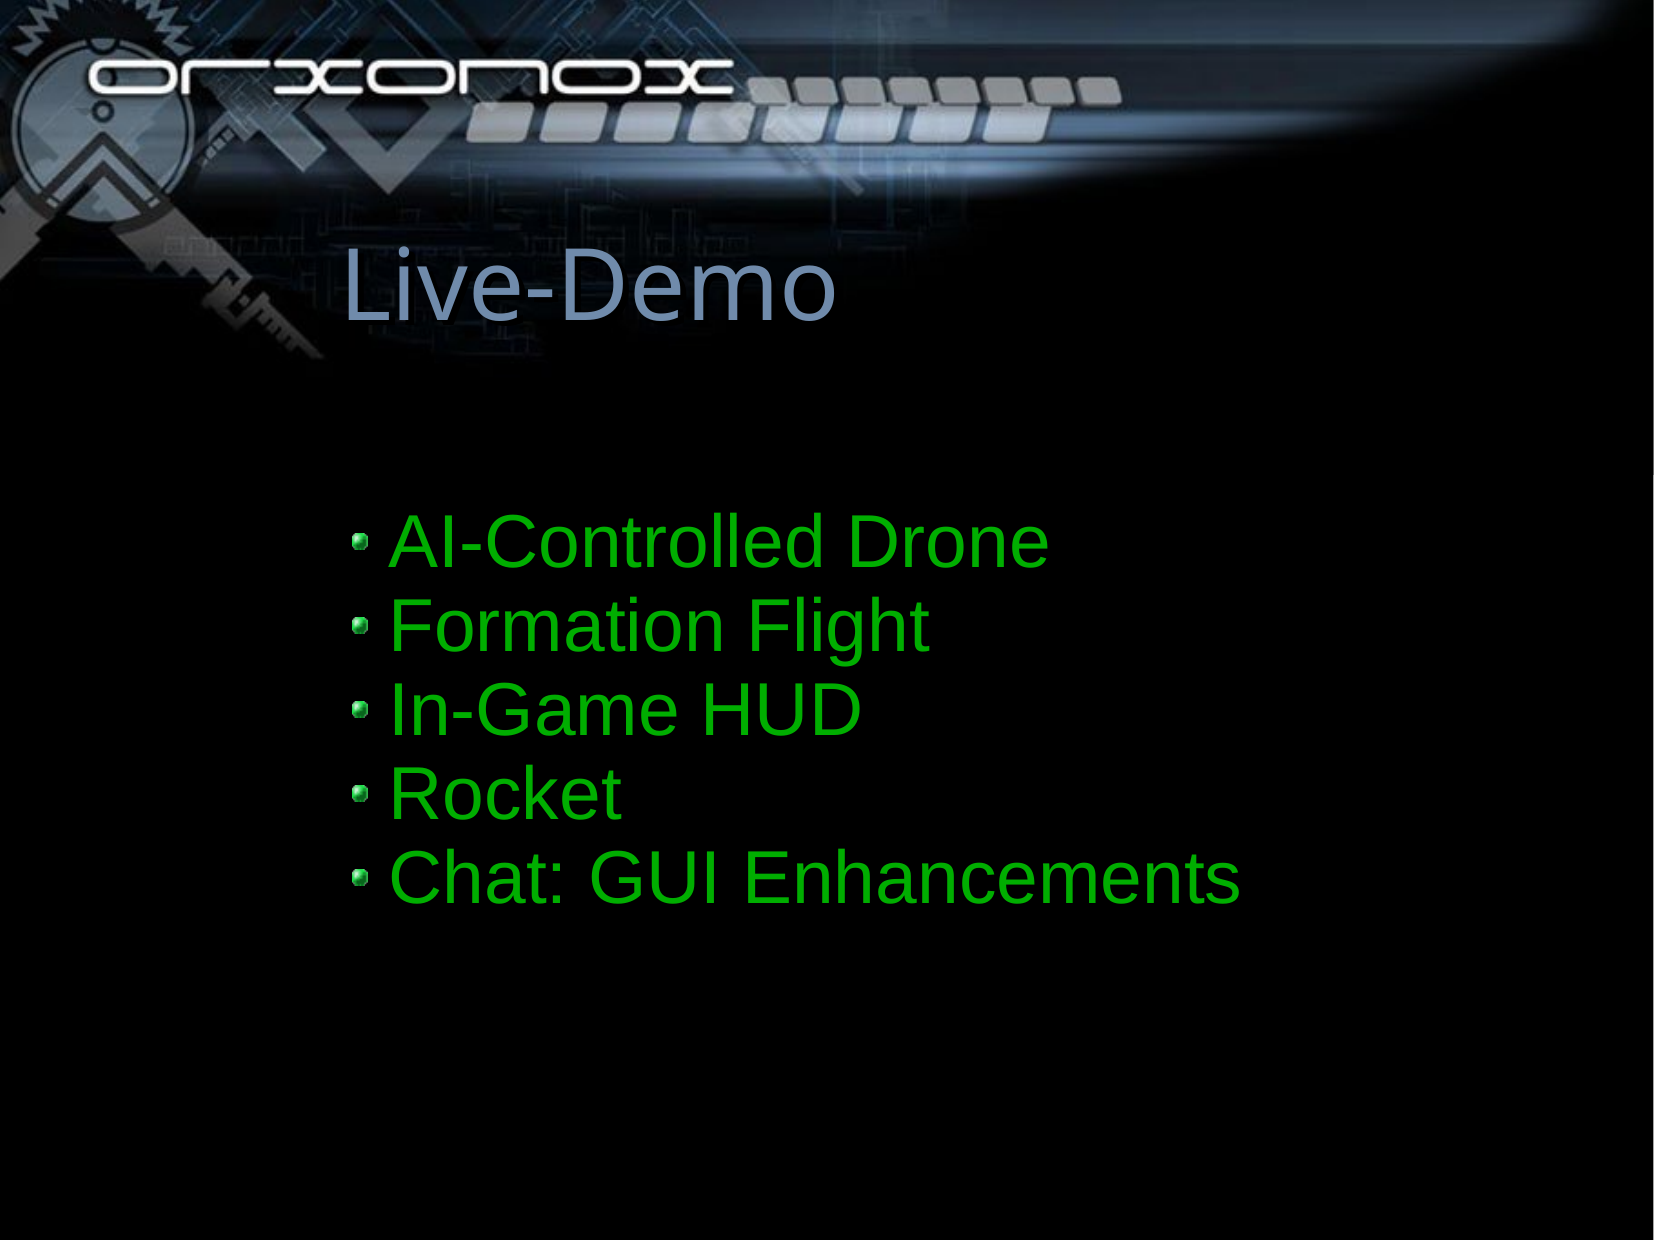

Live-Demo
 AI-Controlled Drone
 Formation Flight
 In-Game HUD
 Rocket
 Chat: GUI Enhancements